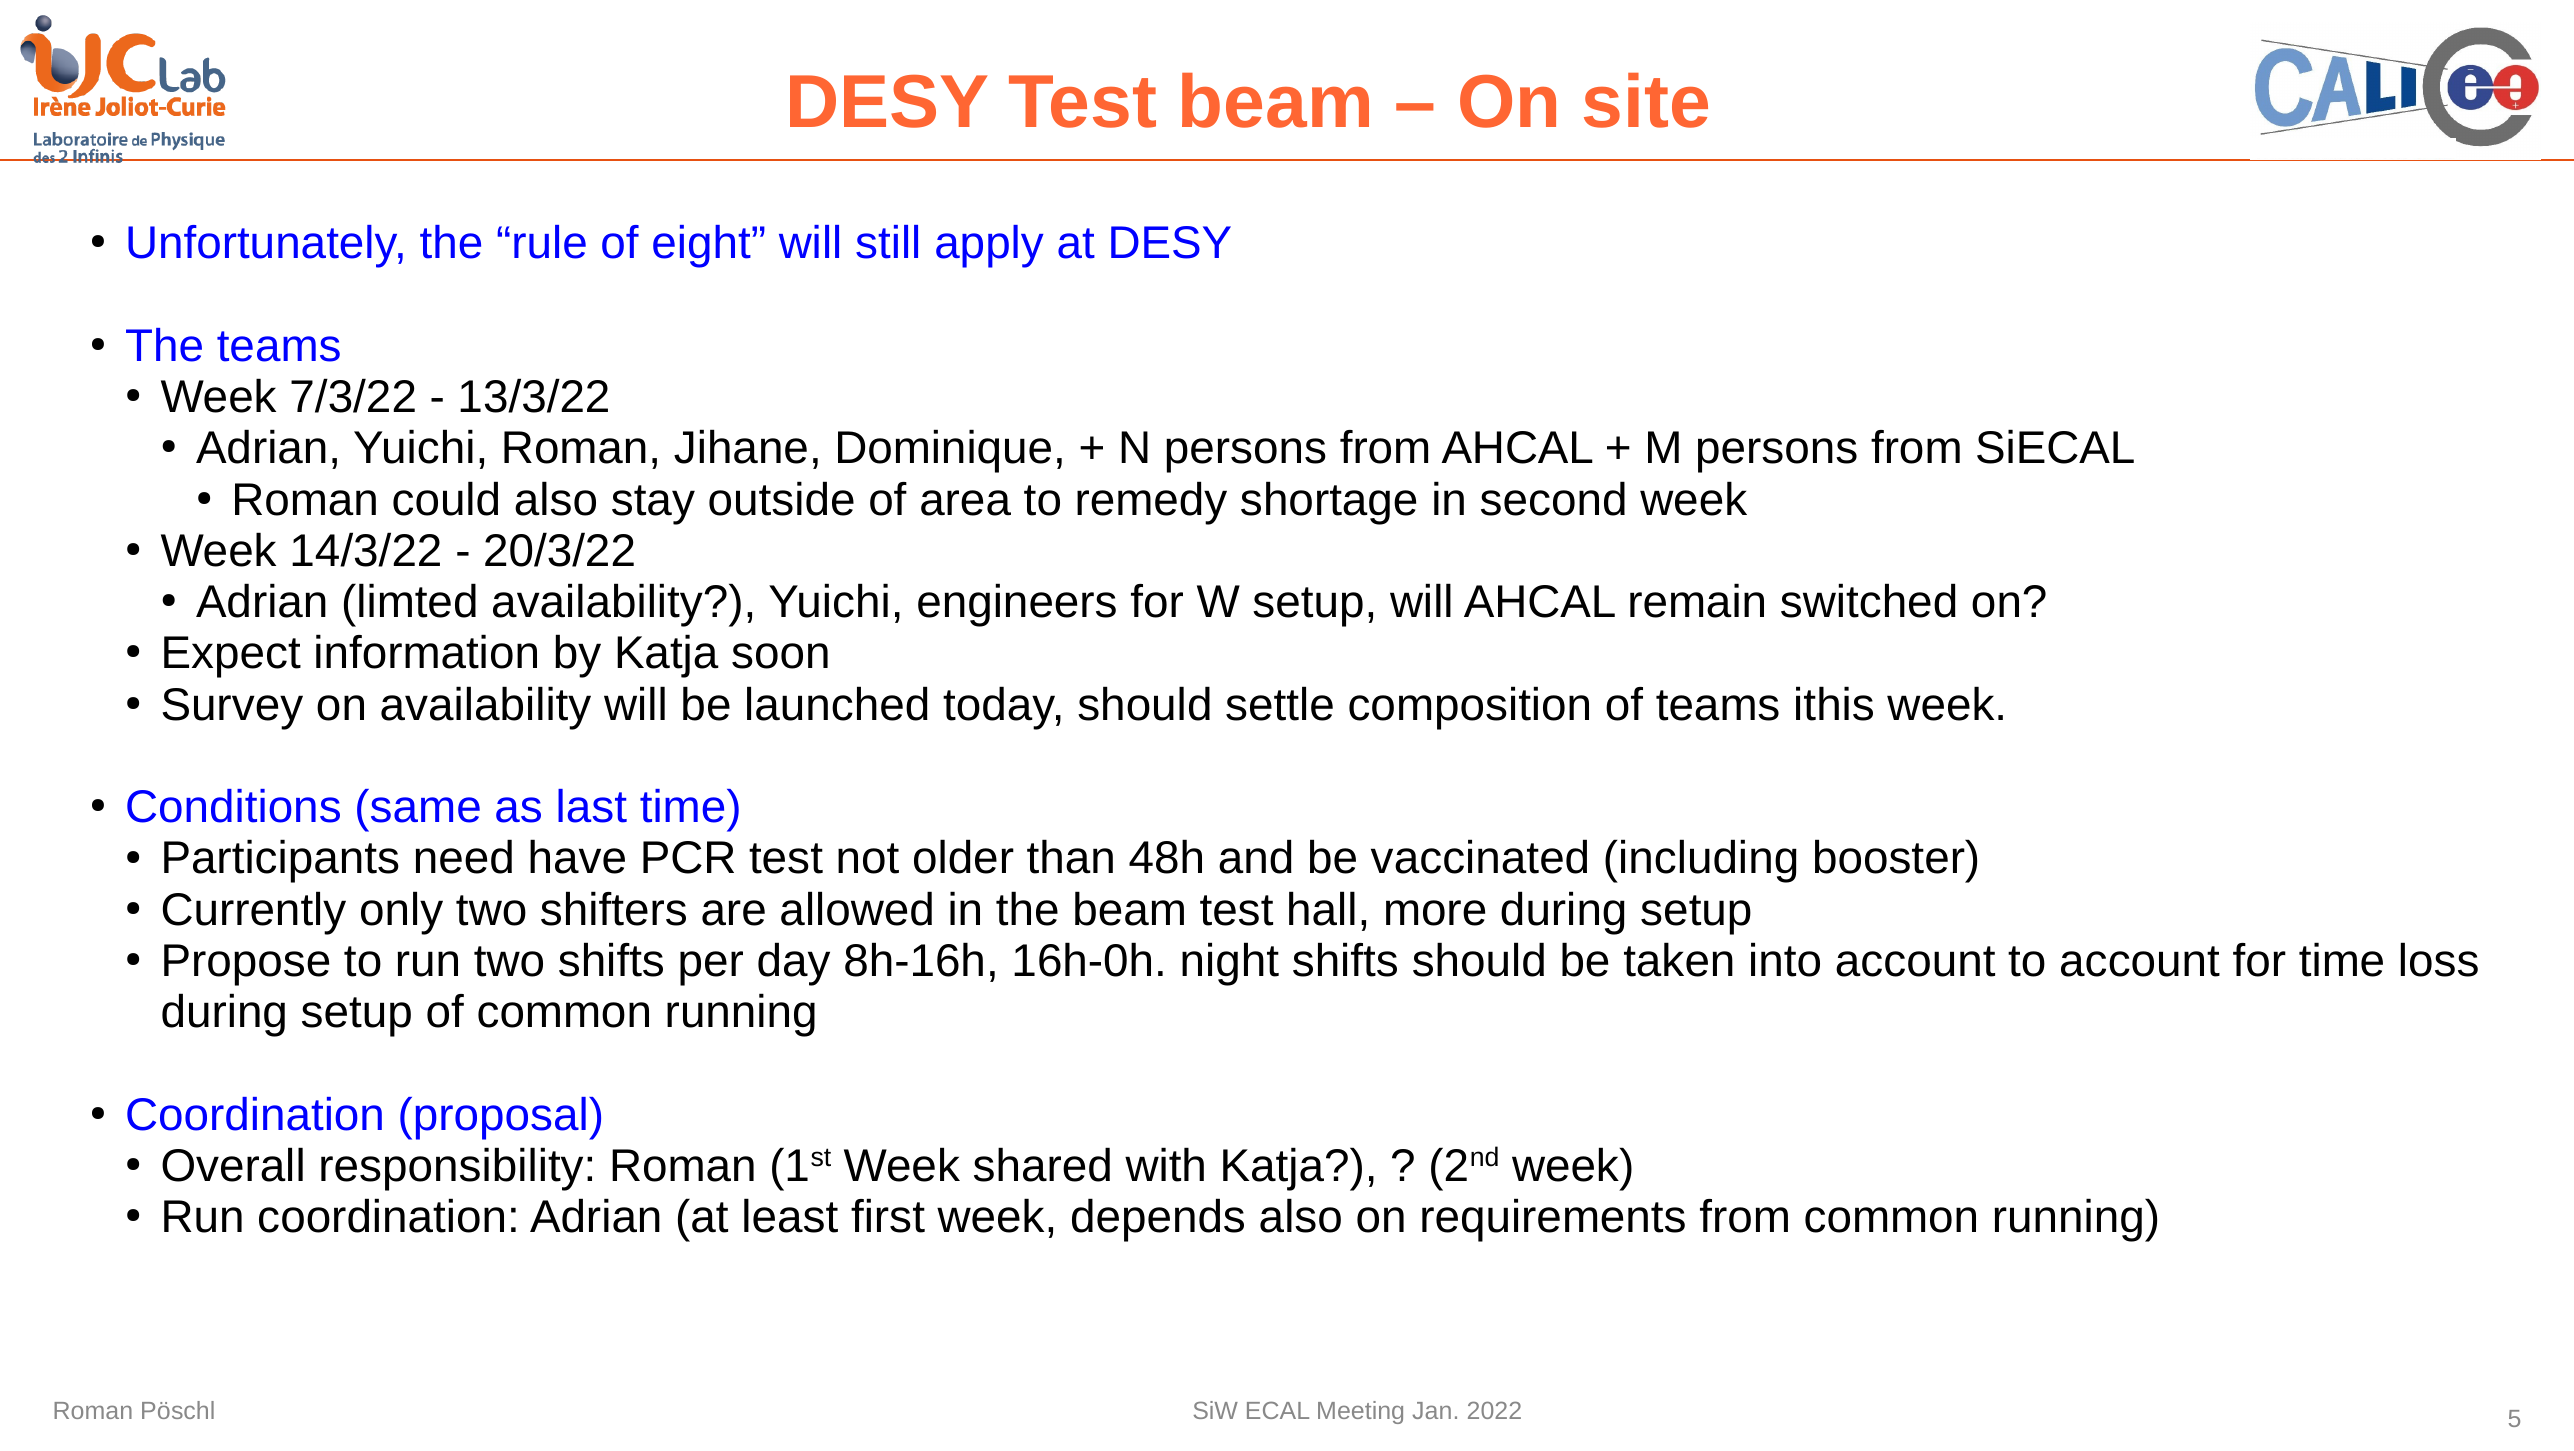

# DESY Test beam – On site
Unfortunately, the “rule of eight” will still apply at DESY
The teams
Week 7/3/22 - 13/3/22
Adrian, Yuichi, Roman, Jihane, Dominique, + N persons from AHCAL + M persons from SiECAL
Roman could also stay outside of area to remedy shortage in second week
Week 14/3/22 - 20/3/22
Adrian (limted availability?), Yuichi, engineers for W setup, will AHCAL remain switched on?
Expect information by Katja soon
Survey on availability will be launched today, should settle composition of teams ithis week.
Conditions (same as last time)
Participants need have PCR test not older than 48h and be vaccinated (including booster)
Currently only two shifters are allowed in the beam test hall, more during setup
Propose to run two shifts per day 8h-16h, 16h-0h. night shifts should be taken into account to account for time loss
during setup of common running
Coordination (proposal)
Overall responsibility: Roman (1st Week shared with Katja?), ? (2nd week)
Run coordination: Adrian (at least first week, depends also on requirements from common running)